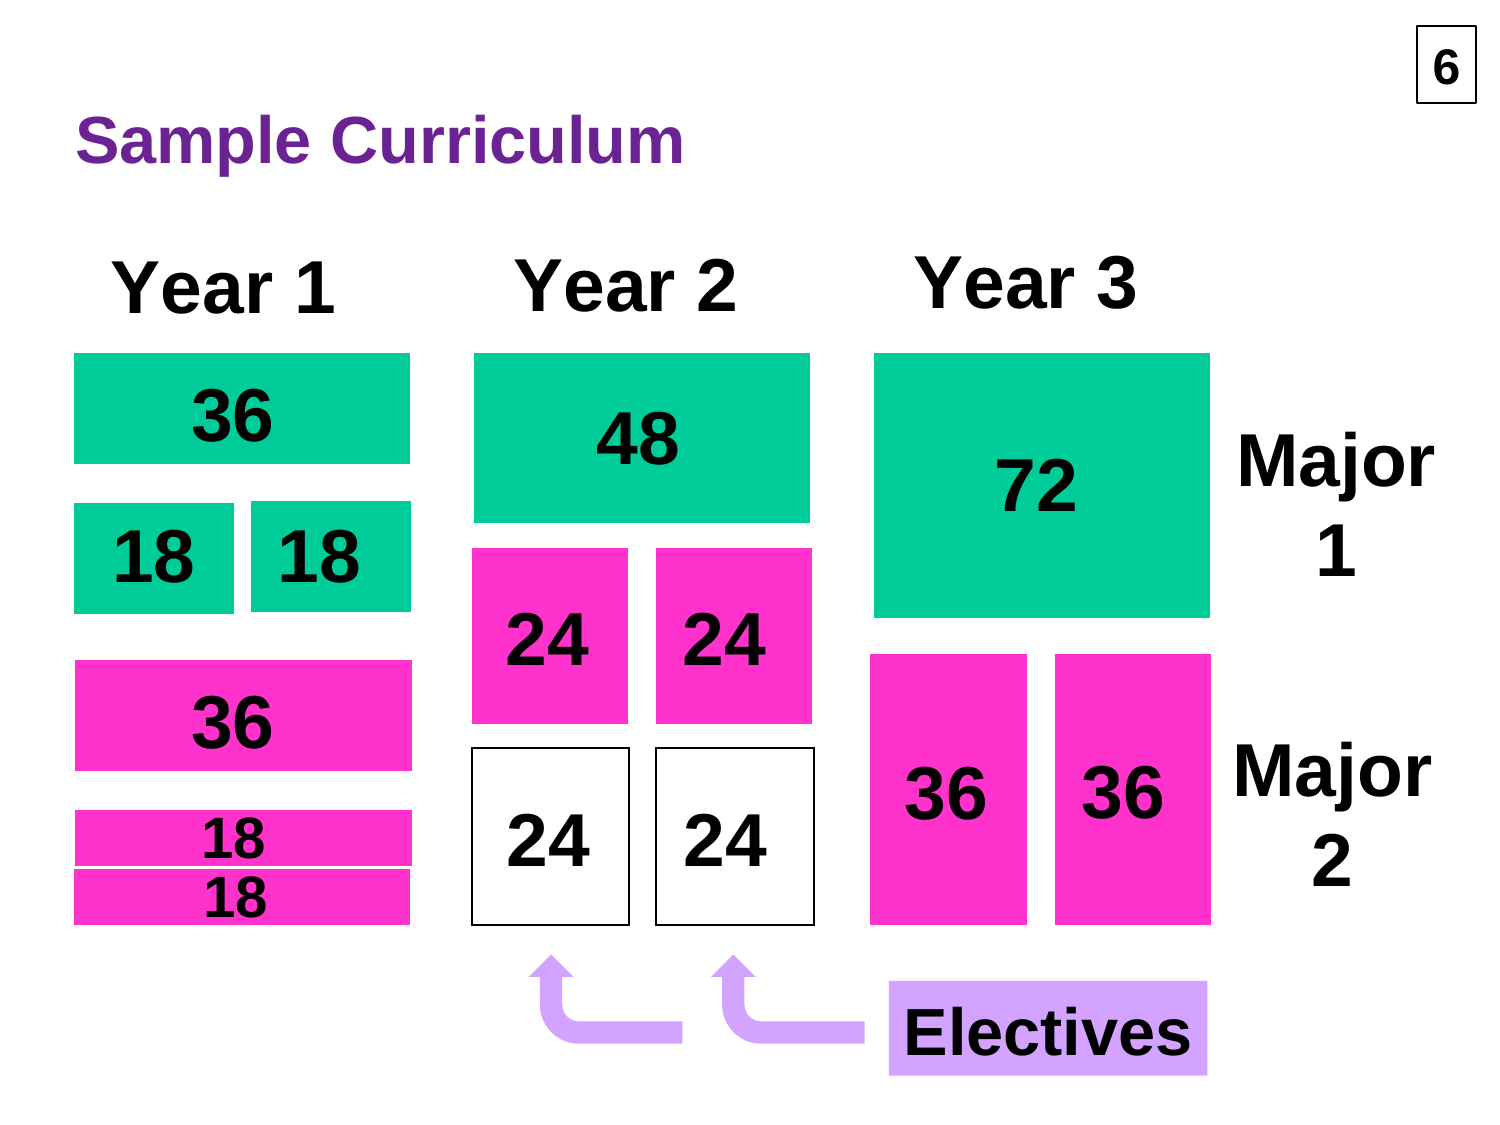

6
# Sample Curriculum
Year 3
Year 2
Year 1
36
48
Major
1
72
18
18
24
24
36
Major
2
36
36
24
24
18
18
Electives